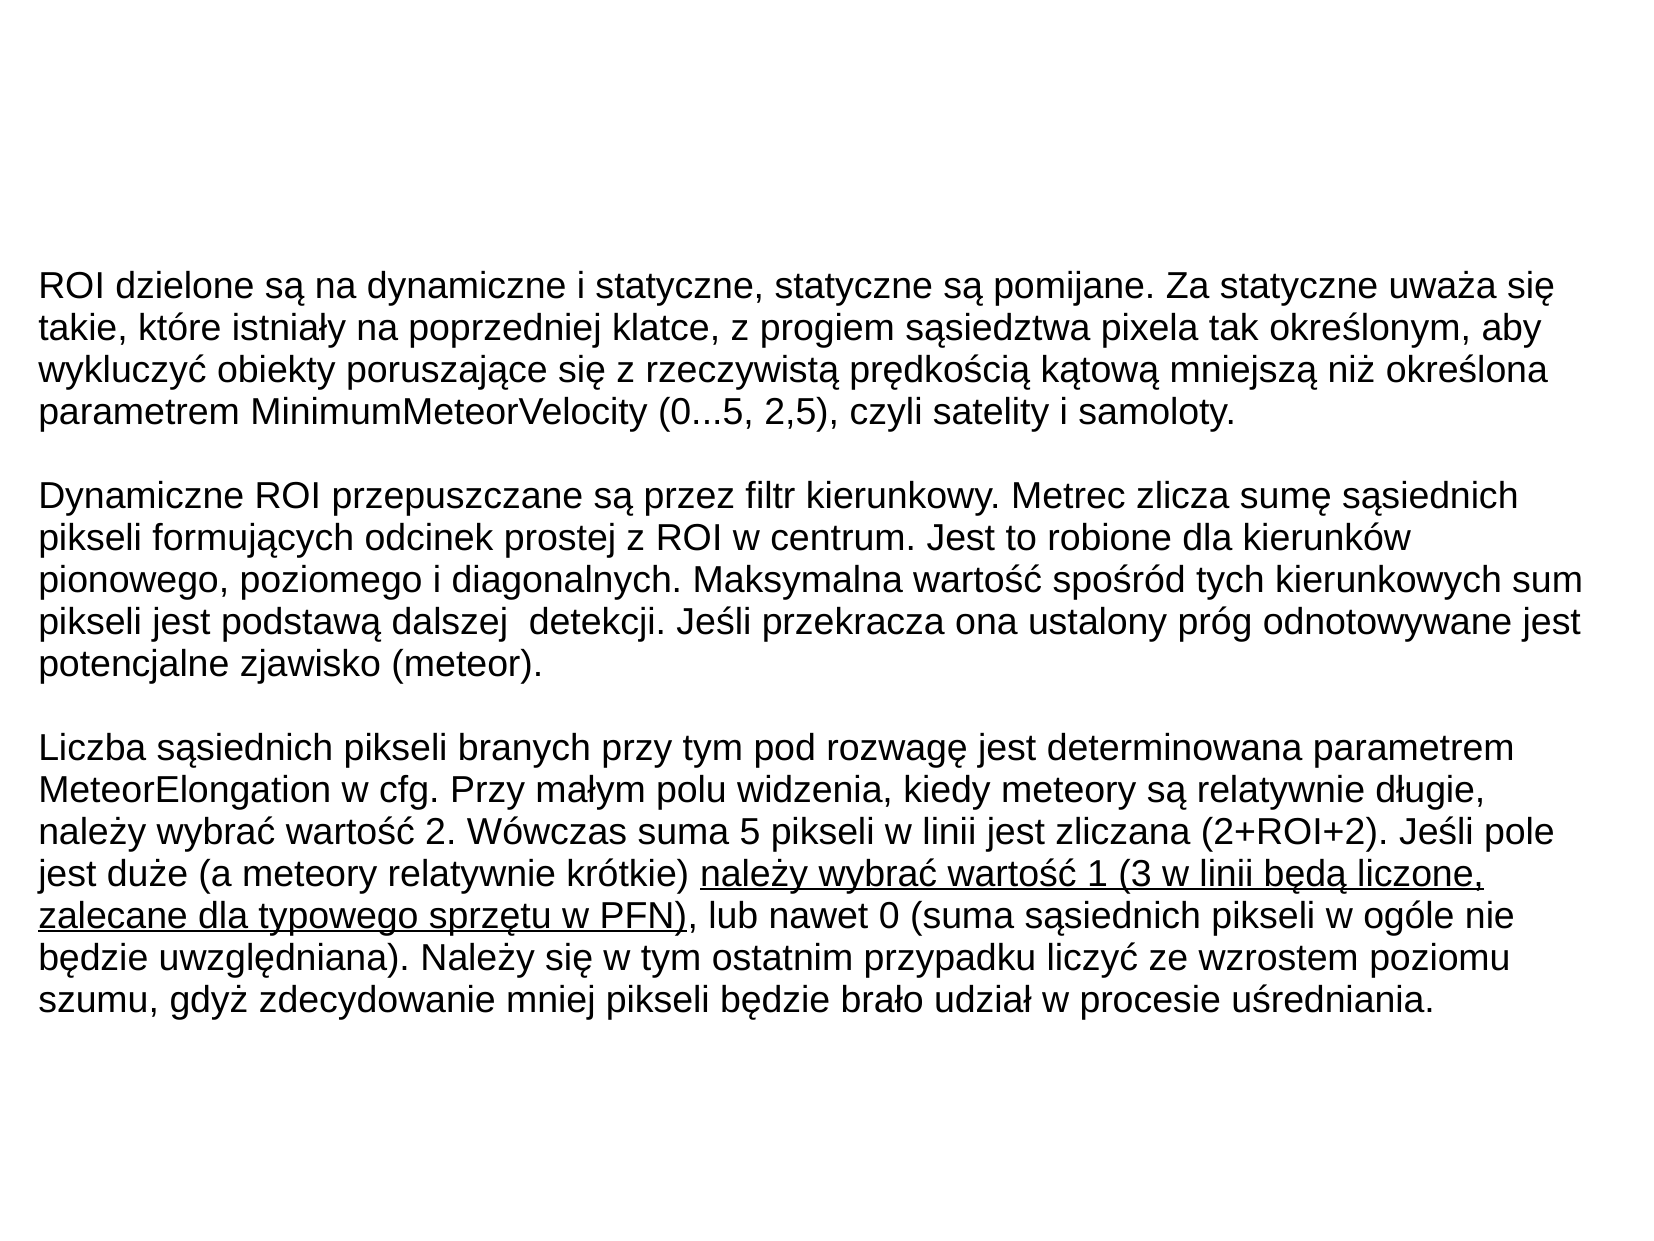

ROI dzielone są na dynamiczne i statyczne, statyczne są pomijane. Za statyczne uważa się takie, które istniały na poprzedniej klatce, z progiem sąsiedztwa pixela tak określonym, aby wykluczyć obiekty poruszające się z rzeczywistą prędkością kątową mniejszą niż określona parametrem MinimumMeteorVelocity (0...5, 2,5), czyli satelity i samoloty.
Dynamiczne ROI przepuszczane są przez filtr kierunkowy. Metrec zlicza sumę sąsiednich pikseli formujących odcinek prostej z ROI w centrum. Jest to robione dla kierunków pionowego, poziomego i diagonalnych. Maksymalna wartość spośród tych kierunkowych sum pikseli jest podstawą dalszej detekcji. Jeśli przekracza ona ustalony próg odnotowywane jest potencjalne zjawisko (meteor).
Liczba sąsiednich pikseli branych przy tym pod rozwagę jest determinowana parametrem MeteorElongation w cfg. Przy małym polu widzenia, kiedy meteory są relatywnie długie, należy wybrać wartość 2. Wówczas suma 5 pikseli w linii jest zliczana (2+ROI+2). Jeśli pole jest duże (a meteory relatywnie krótkie) należy wybrać wartość 1 (3 w linii będą liczone, zalecane dla typowego sprzętu w PFN), lub nawet 0 (suma sąsiednich pikseli w ogóle nie będzie uwzględniana). Należy się w tym ostatnim przypadku liczyć ze wzrostem poziomu szumu, gdyż zdecydowanie mniej pikseli będzie brało udział w procesie uśredniania.